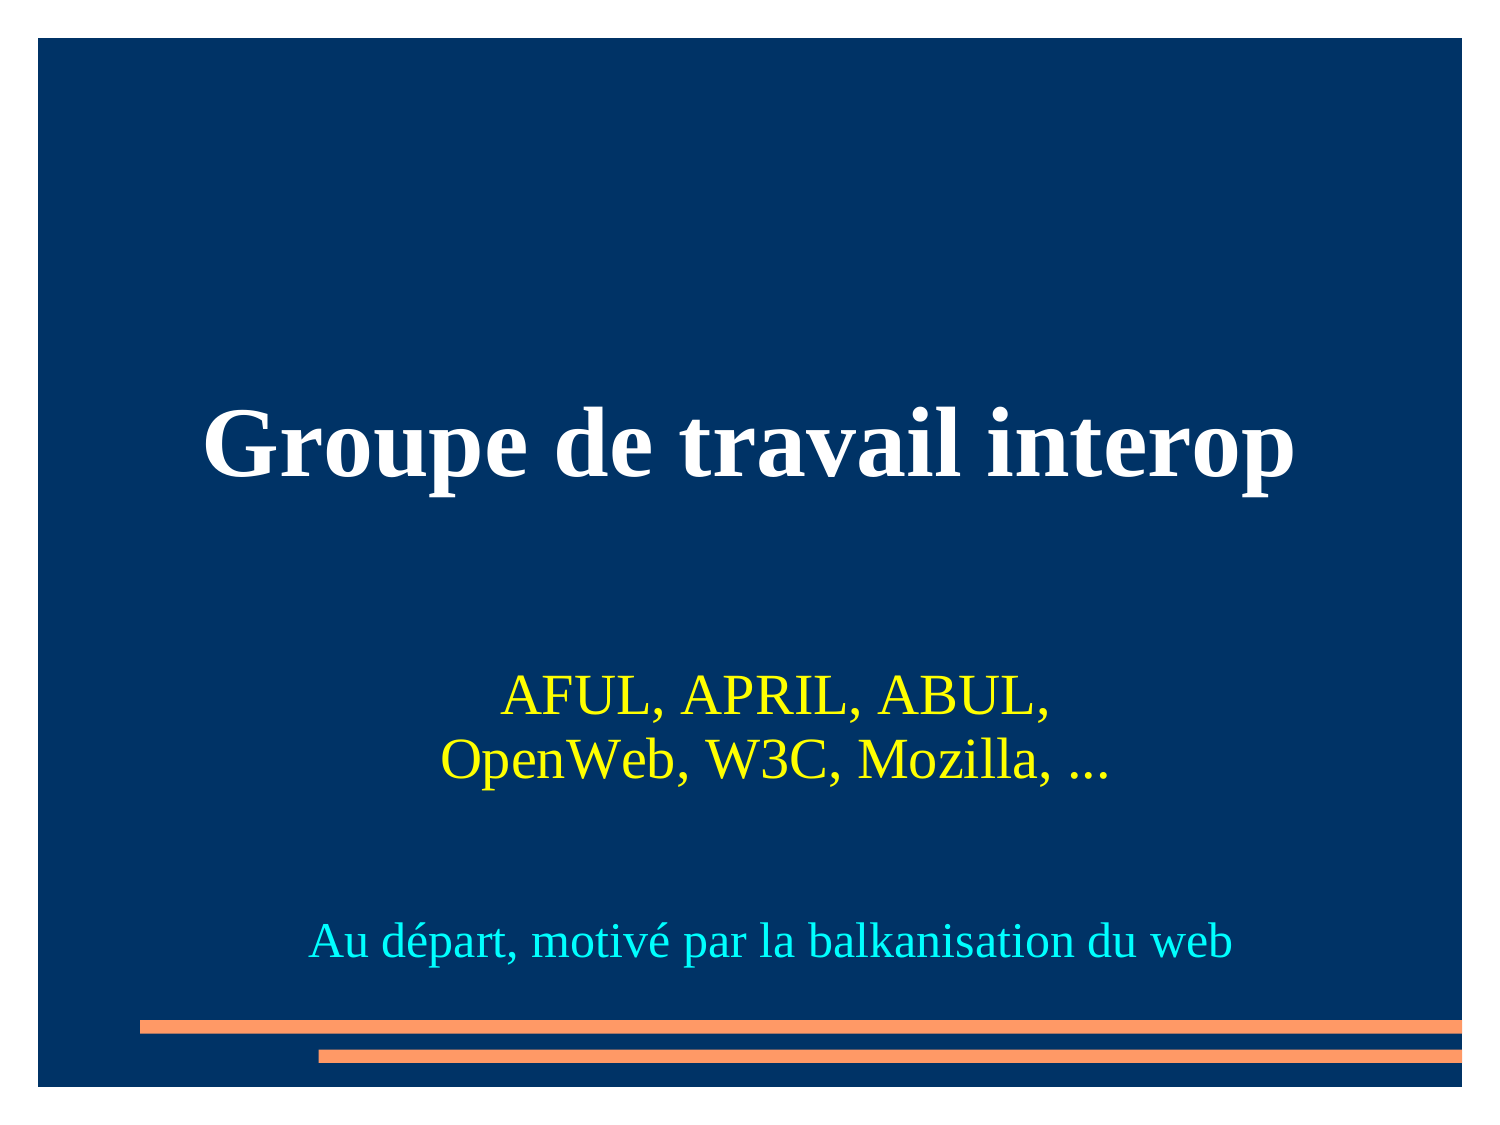

Groupe de travail interop
AFUL, APRIL, ABUL, OpenWeb, W3C, Mozilla, ...
Au départ, motivé par la balkanisation du web